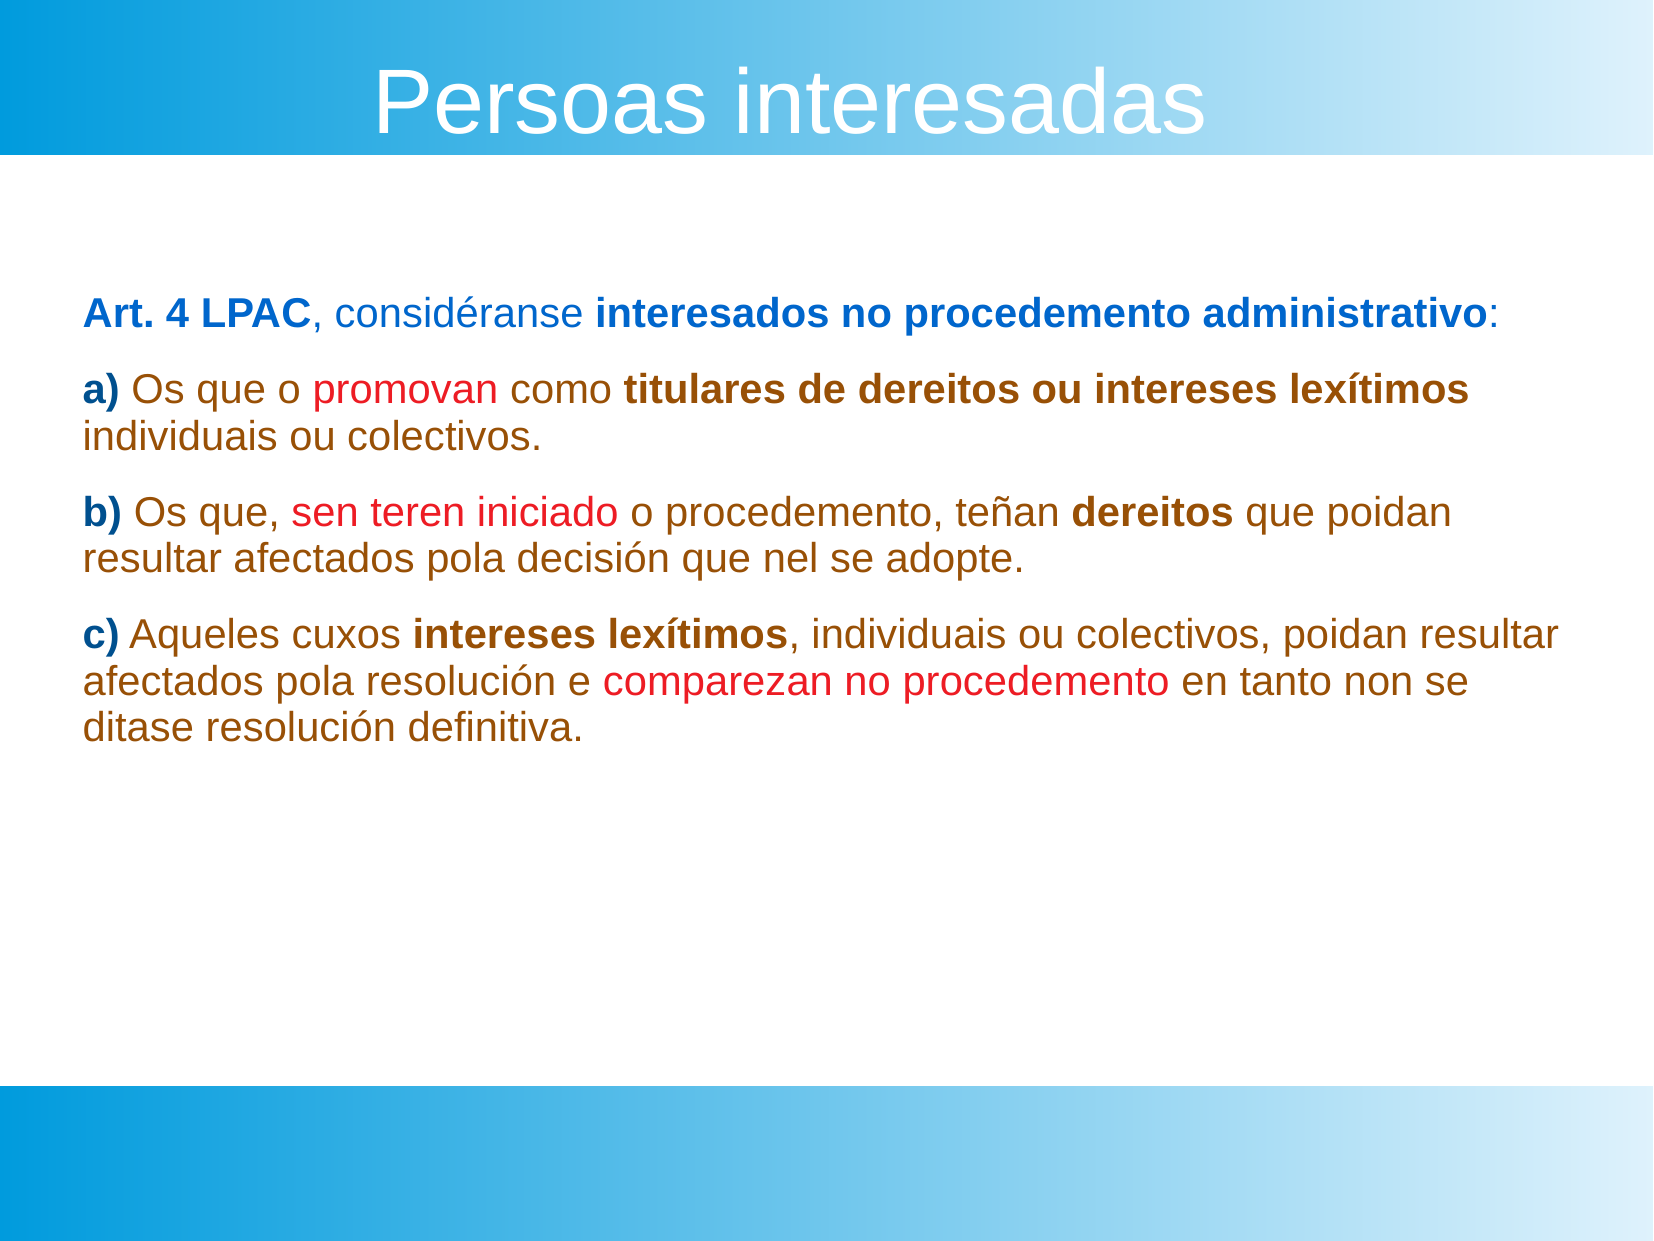

# Persoas interesadas
Art. 4 LPAC, considéranse interesados no procedemento administrativo:
a) Os que o promovan como titulares de dereitos ou intereses lexítimos individuais ou colectivos.
b) Os que, sen teren iniciado o procedemento, teñan dereitos que poidan resultar afectados pola decisión que nel se adopte.
c) Aqueles cuxos intereses lexítimos, individuais ou colectivos, poidan resultar afectados pola resolución e comparezan no procedemento en tanto non se ditase resolución definitiva.